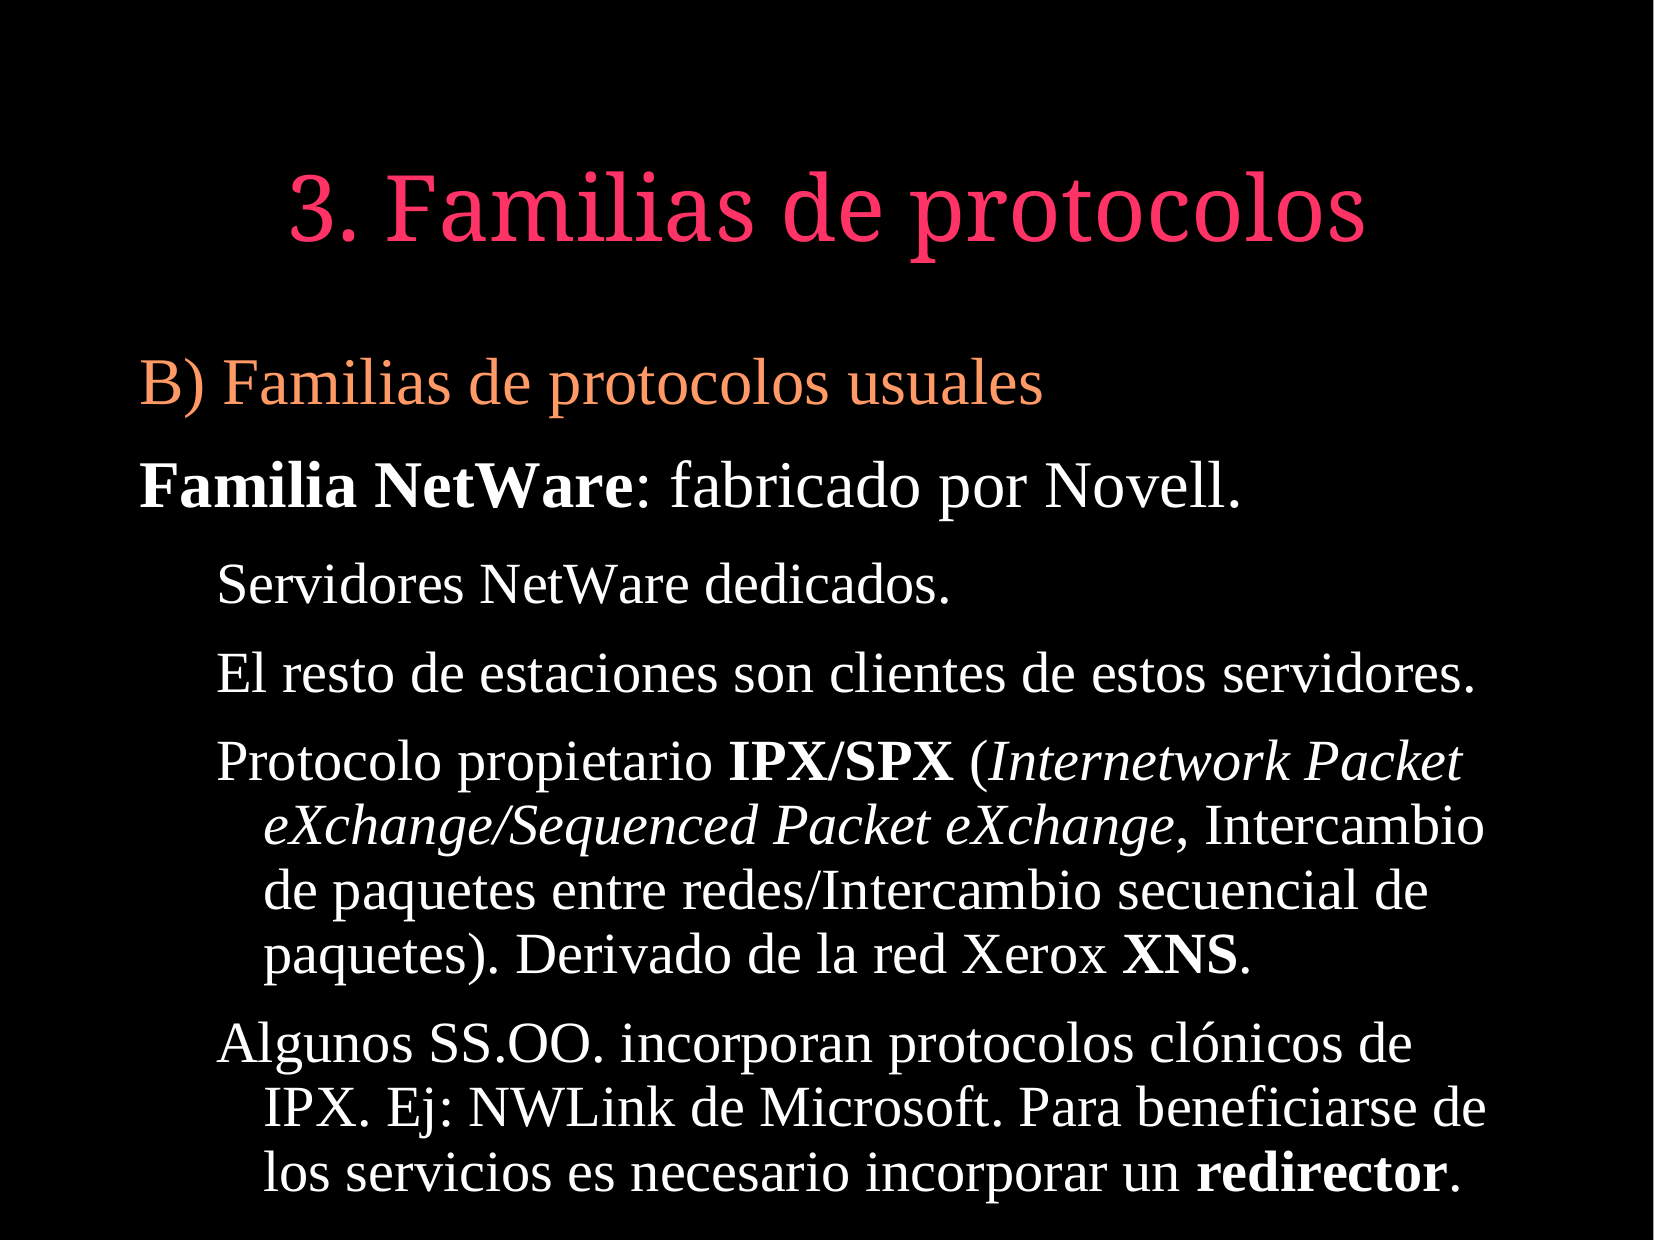

# 3. Familias de protocolos
B) Familias de protocolos usuales
Familia NetWare: fabricado por Novell.
Servidores NetWare dedicados.
El resto de estaciones son clientes de estos servidores.
Protocolo propietario IPX/SPX (Internetwork Packet eXchange/Sequenced Packet eXchange, Intercambio de paquetes entre redes/Intercambio secuencial de paquetes). Derivado de la red Xerox XNS.
Algunos SS.OO. incorporan protocolos clónicos de IPX. Ej: NWLink de Microsoft. Para beneficiarse de los servicios es necesario incorporar un redirector.